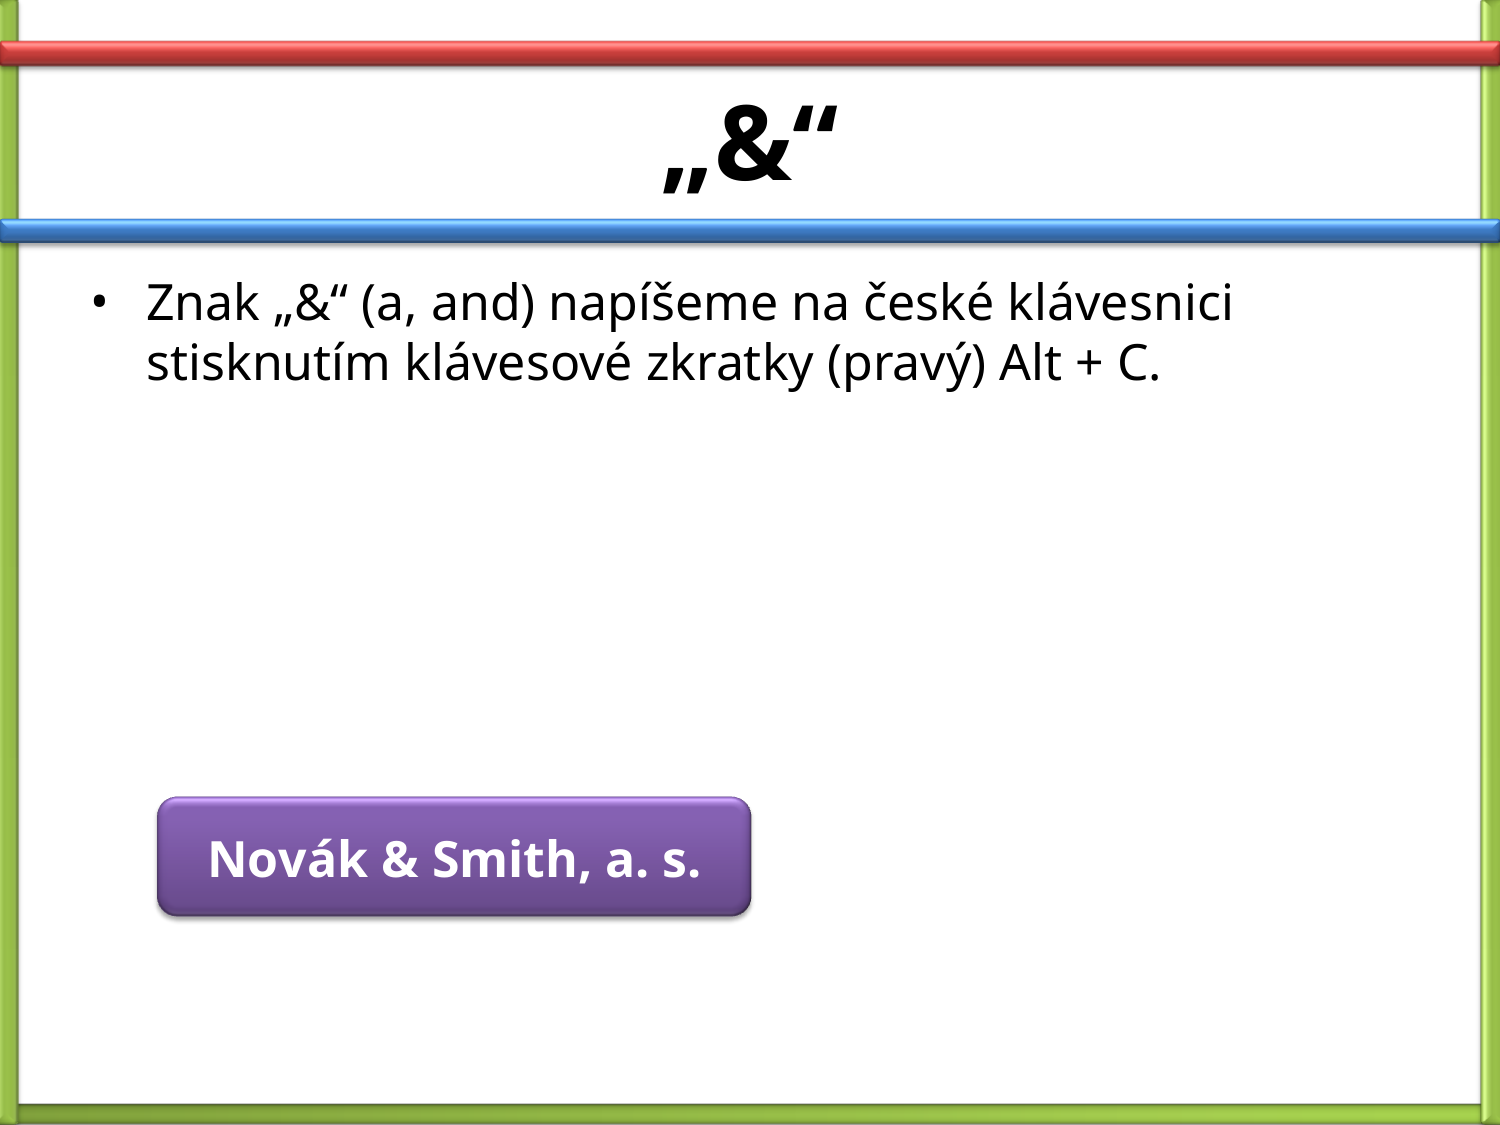

# „&“
Znak „&“ (a, and) napíšeme na české klávesnici stisknutím klávesové zkratky (pravý) Alt + C.
Novák & Smith, a. s.